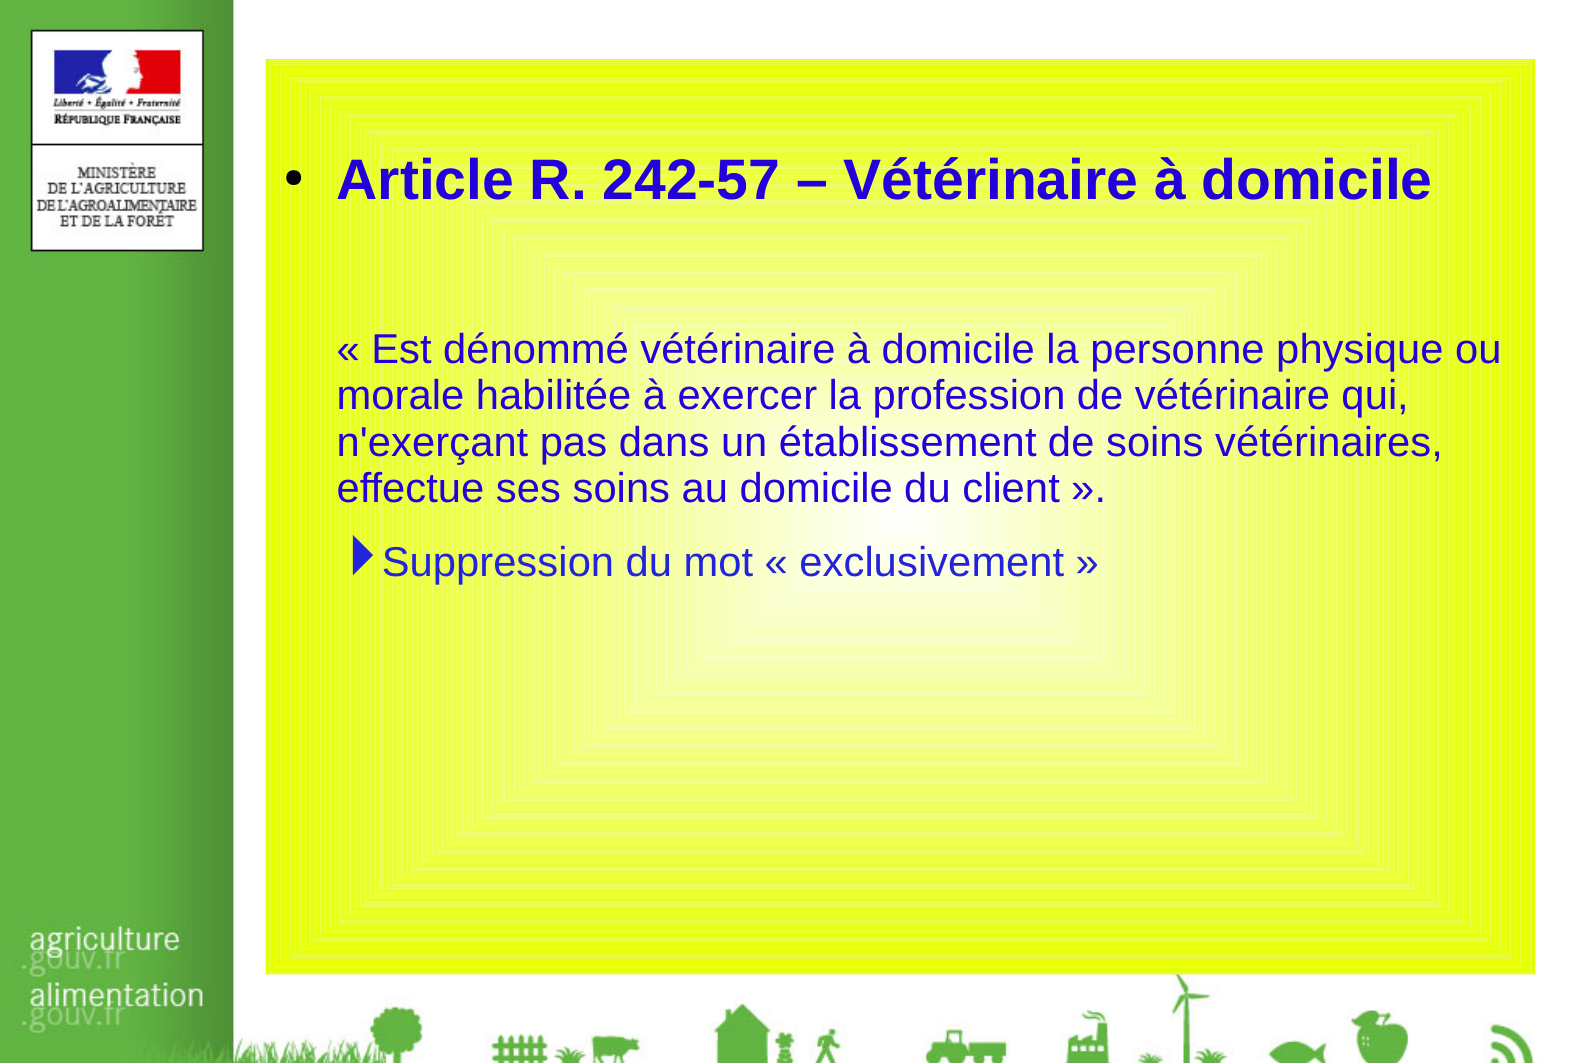

# Article R. 242-57 – Vétérinaire à domicile
« Est dénommé vétérinaire à domicile la personne physique ou morale habilitée à exercer la profession de vétérinaire qui, n'exerçant pas dans un établissement de soins vétérinaires, effectue ses soins au domicile du client ».
Suppression du mot « exclusivement »